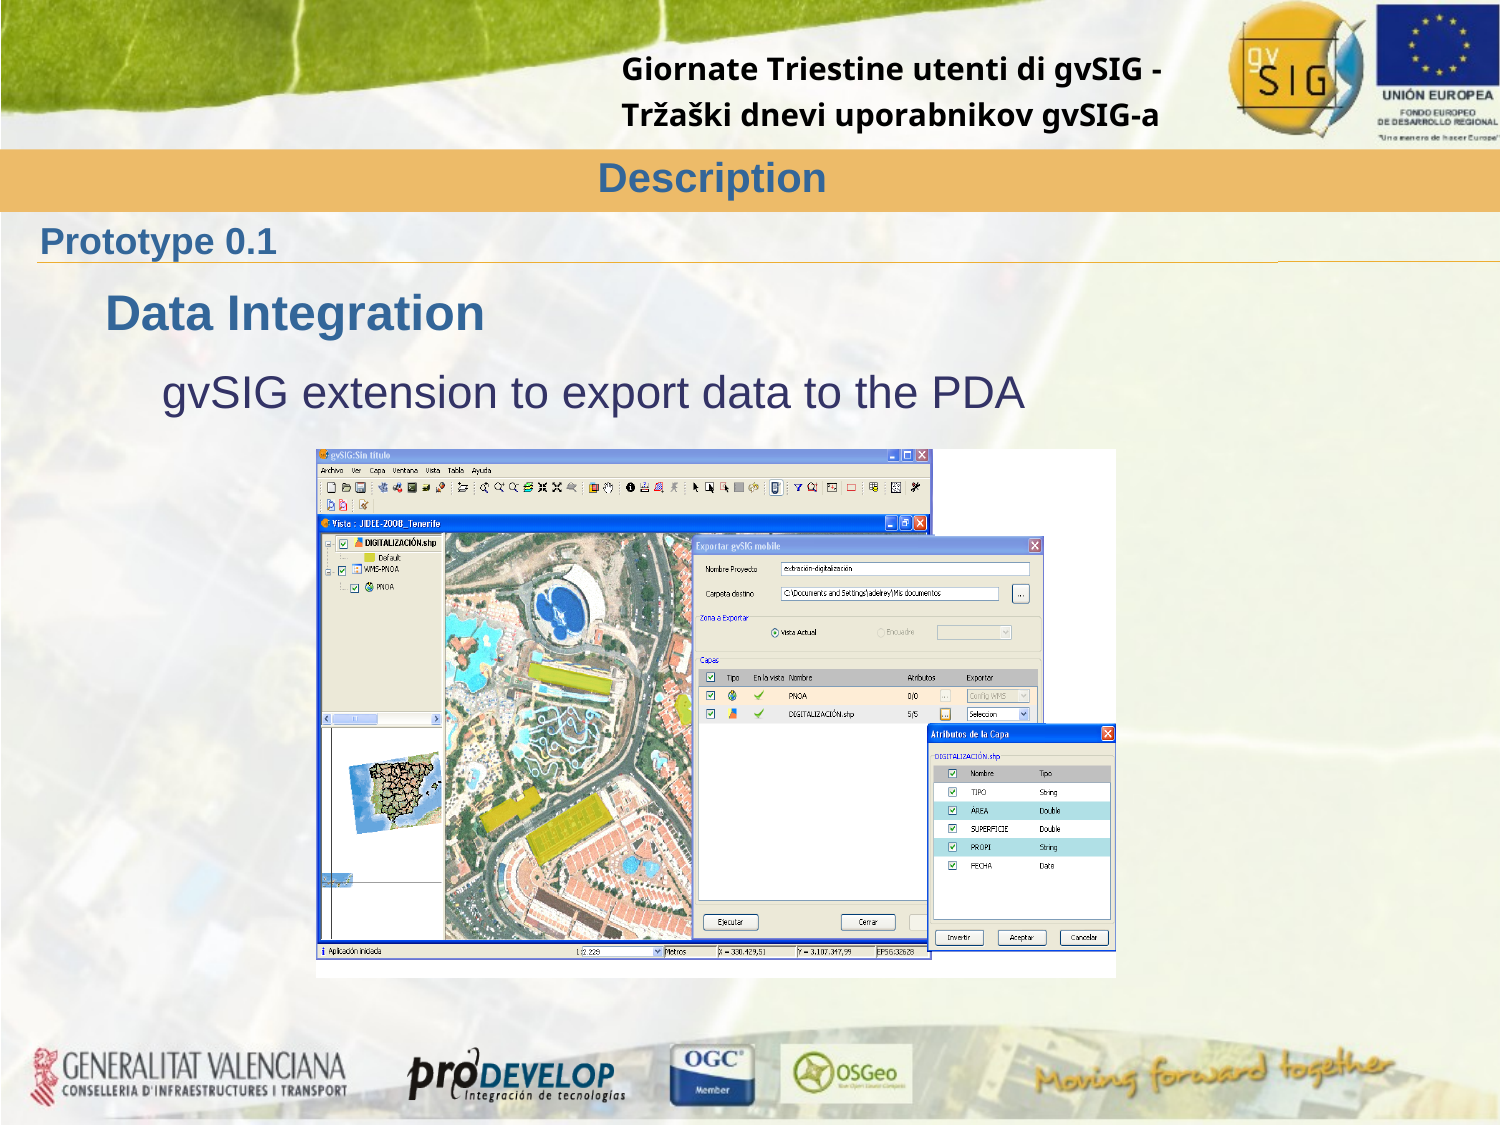

Description
 Data Integration
gvSIG extension to export data to the PDA
Prototype 0.1